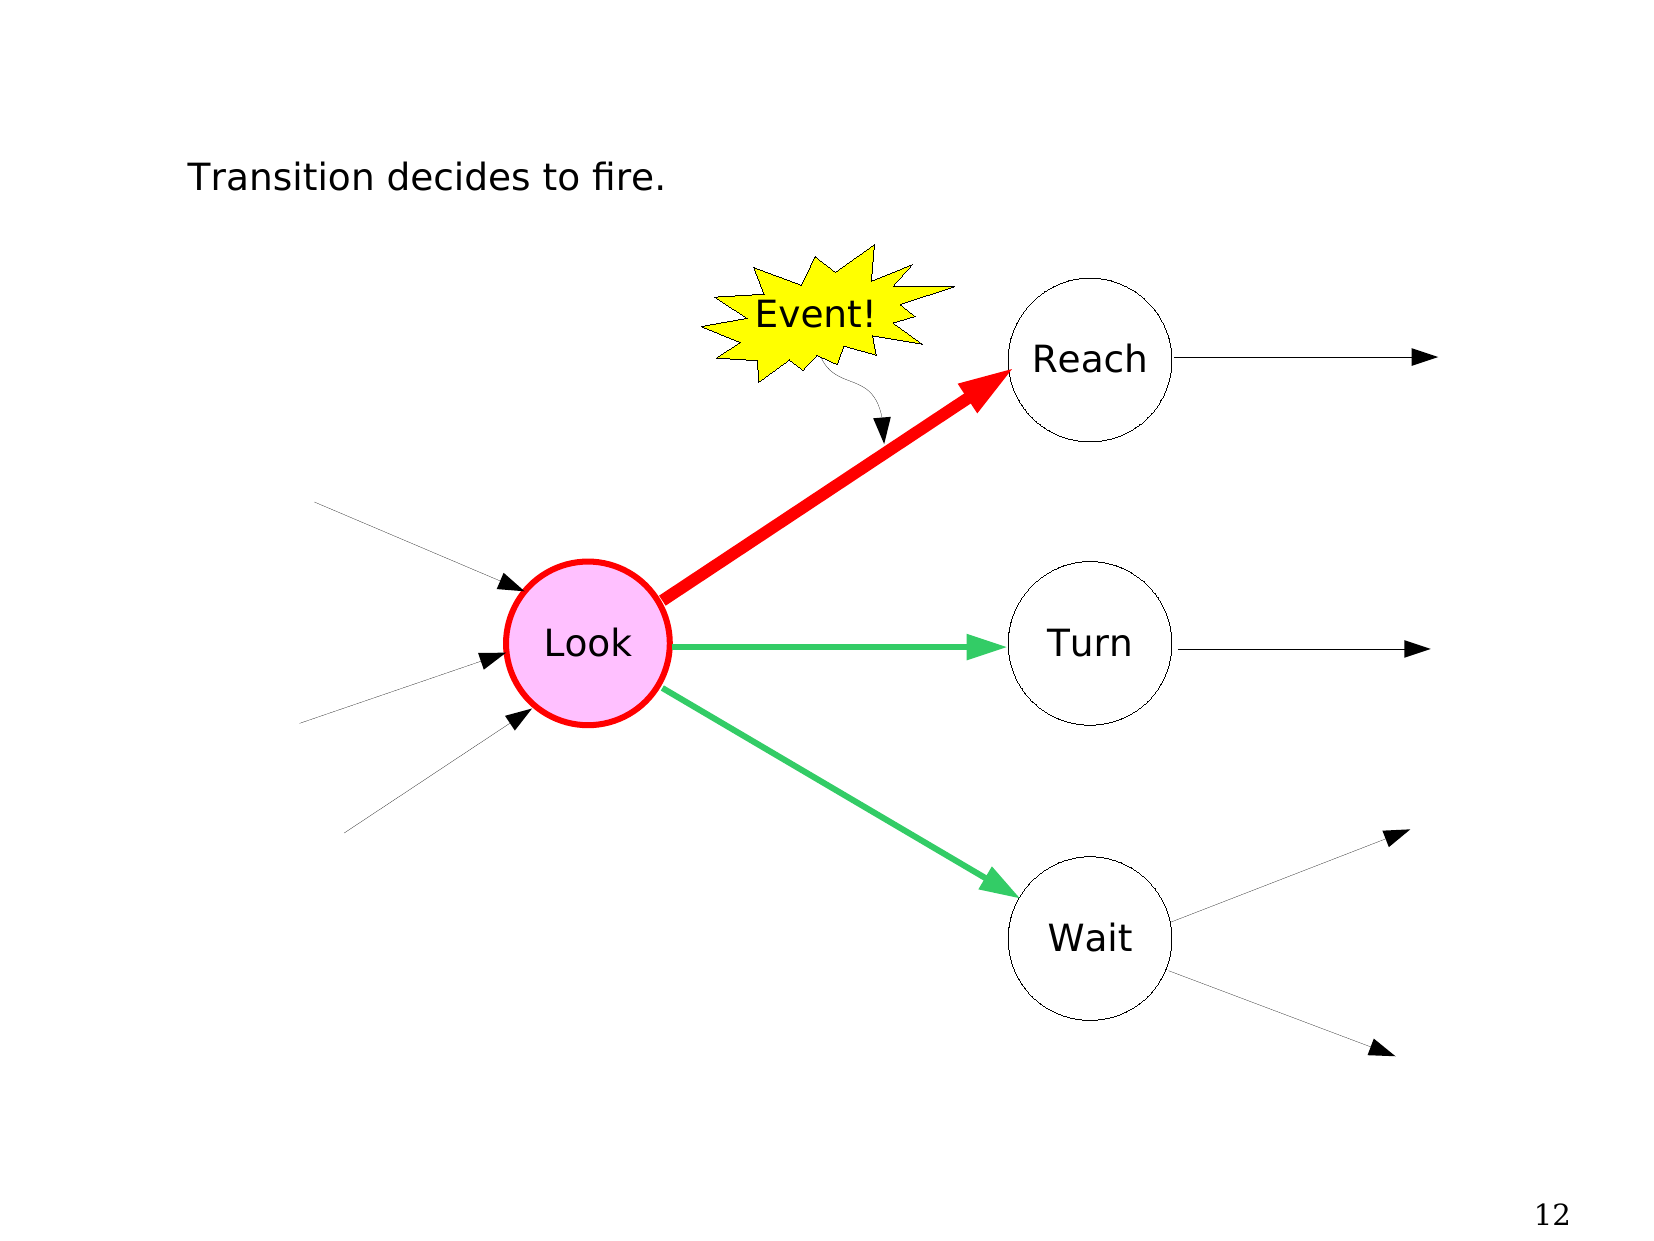

Transition decides to fire.
Event!
Reach
Look
Turn
Wait
12